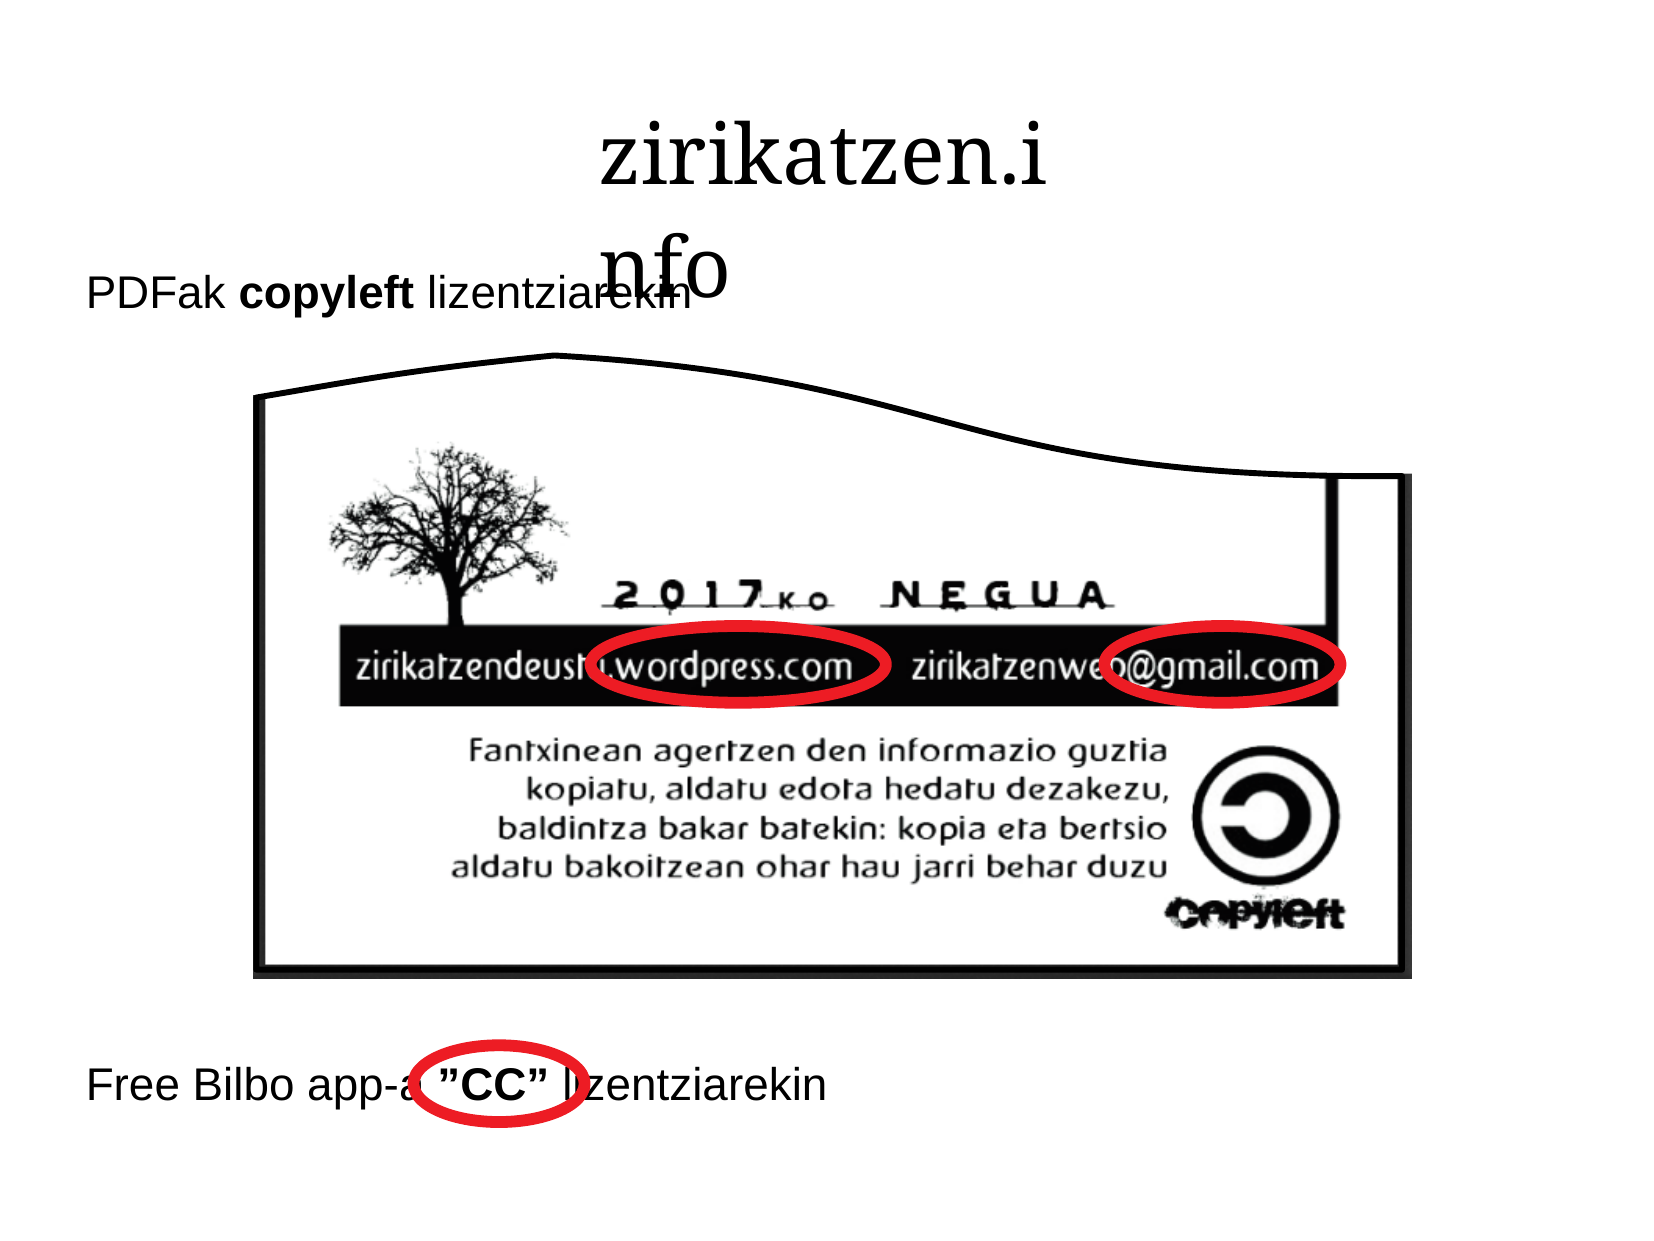

zirikatzen.info
PDFak copyleft lizentziarekin
Free Bilbo app-a ”CC” lizentziarekin